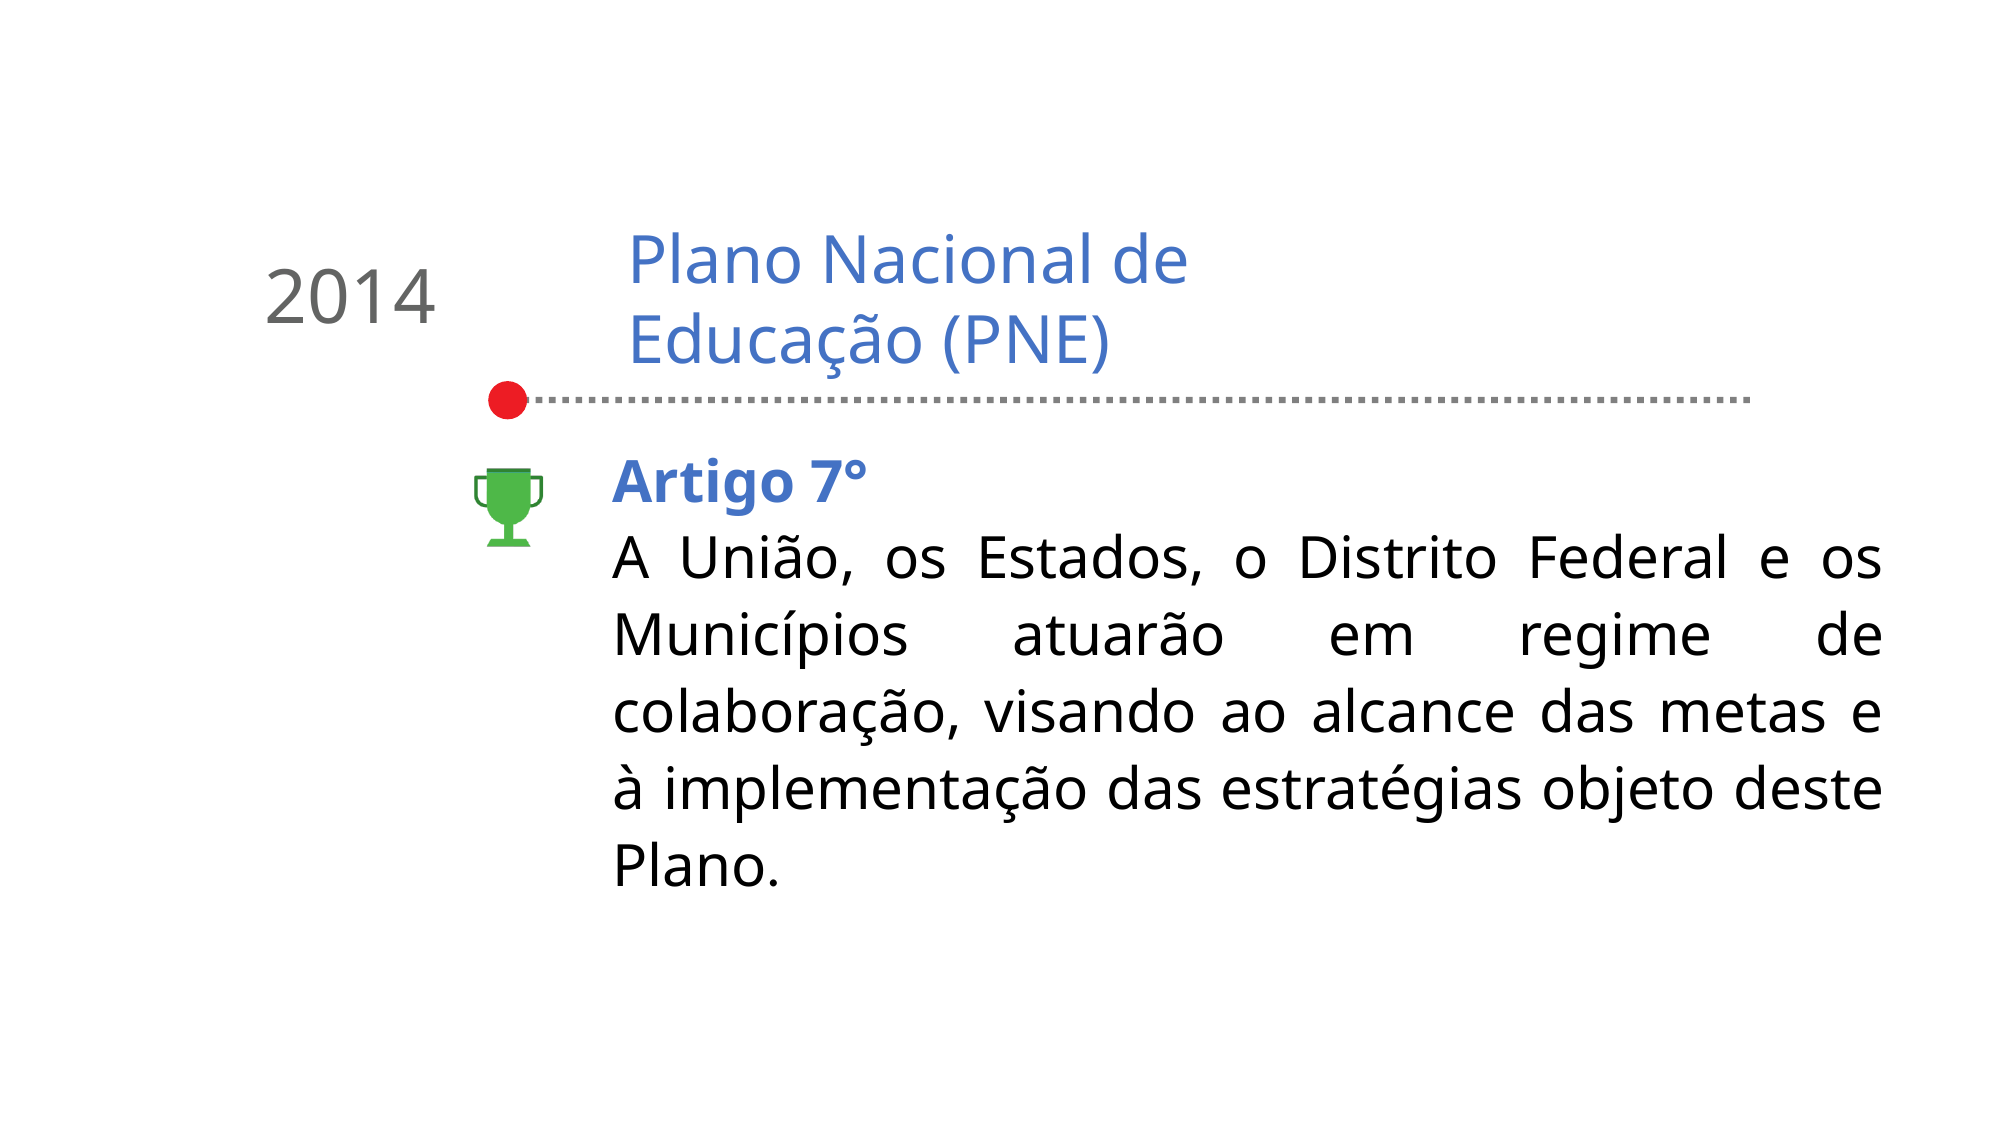

Plano Nacional de
Educação (PNE)
2014
Artigo 7°
A União, os Estados, o Distrito Federal e os Municípios atuarão em regime de colaboração, visando ao alcance das metas e à implementação das estratégias objeto deste Plano.